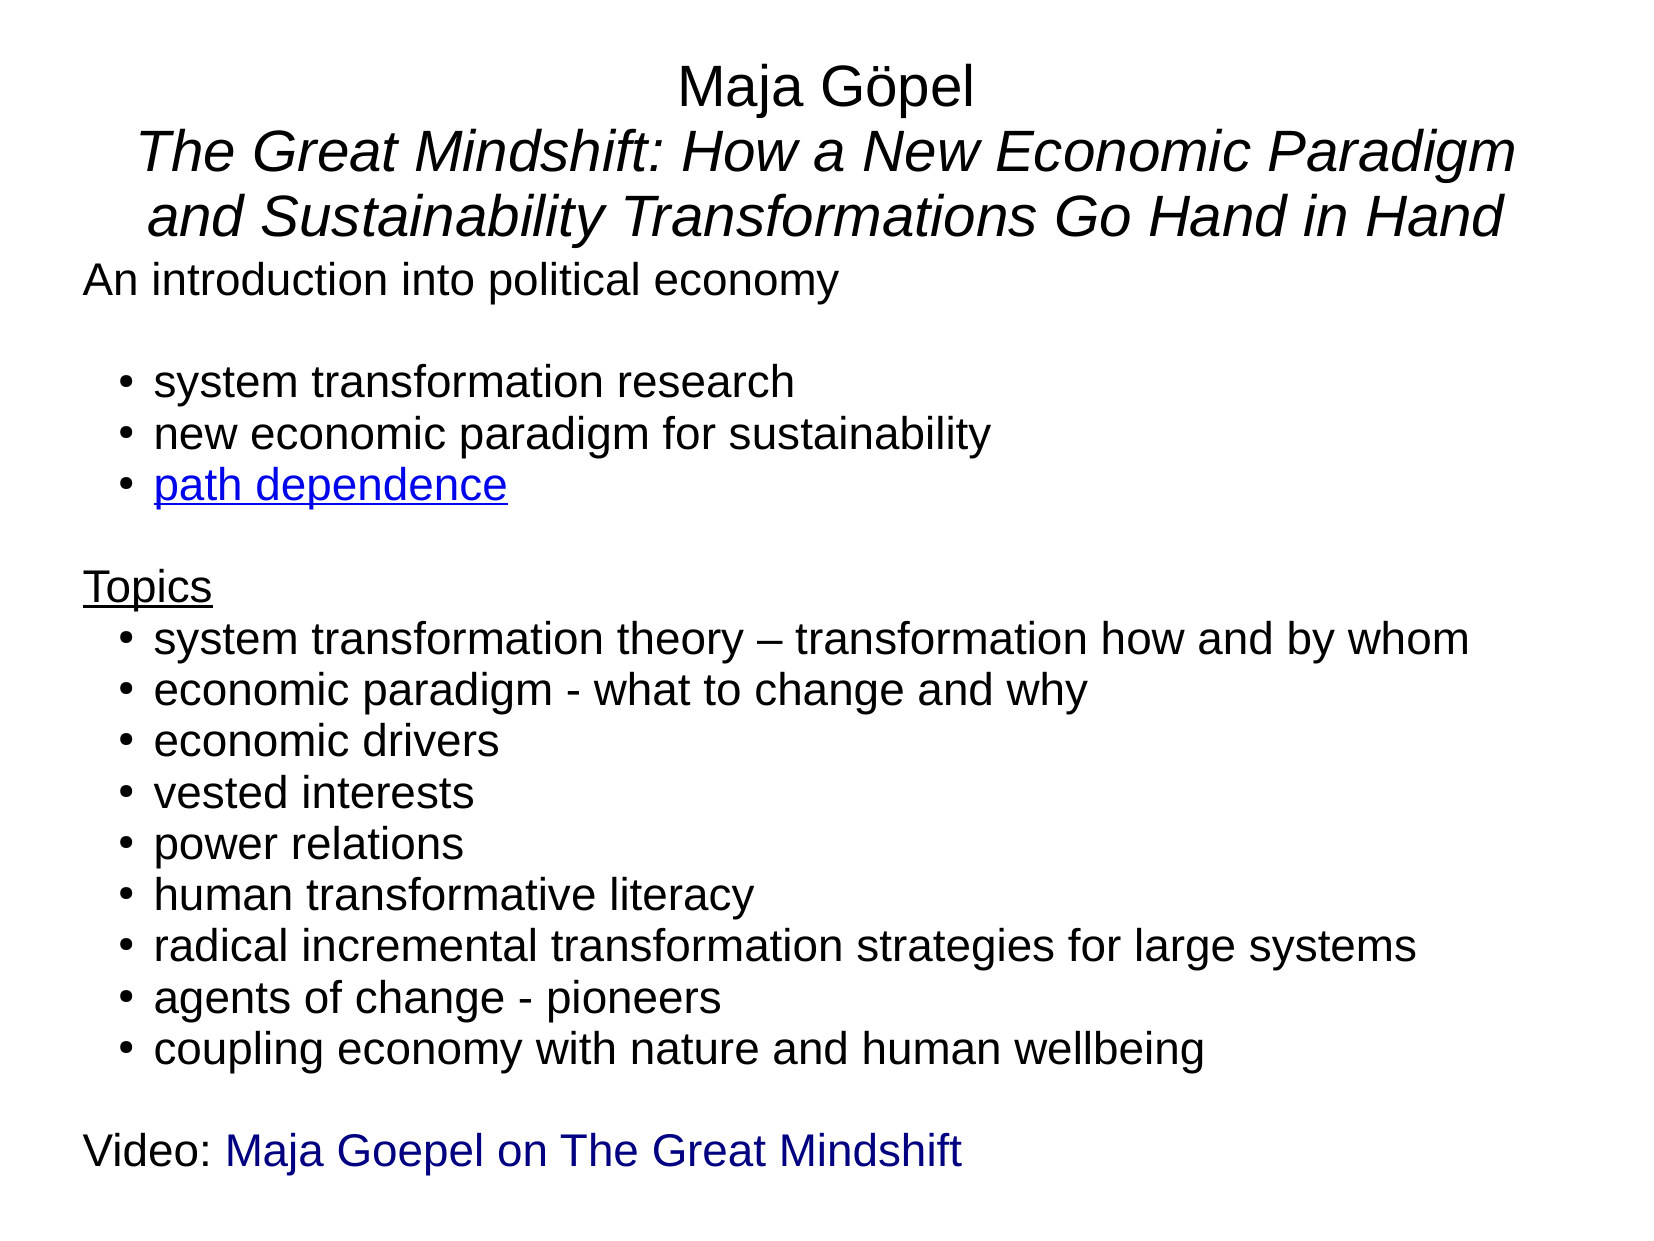

# Maja Göpel The Great Mindshift: How a New Economic Paradigm and Sustainability Transformations Go Hand in Hand
An introduction into political economy
system transformation research
new economic paradigm for sustainability
path dependence
Topics
system transformation theory – transformation how and by whom
economic paradigm - what to change and why
economic drivers
vested interests
power relations
human transformative literacy
radical incremental transformation strategies for large systems
agents of change - pioneers
coupling economy with nature and human wellbeing
Video: Maja Goepel on The Great Mindshift